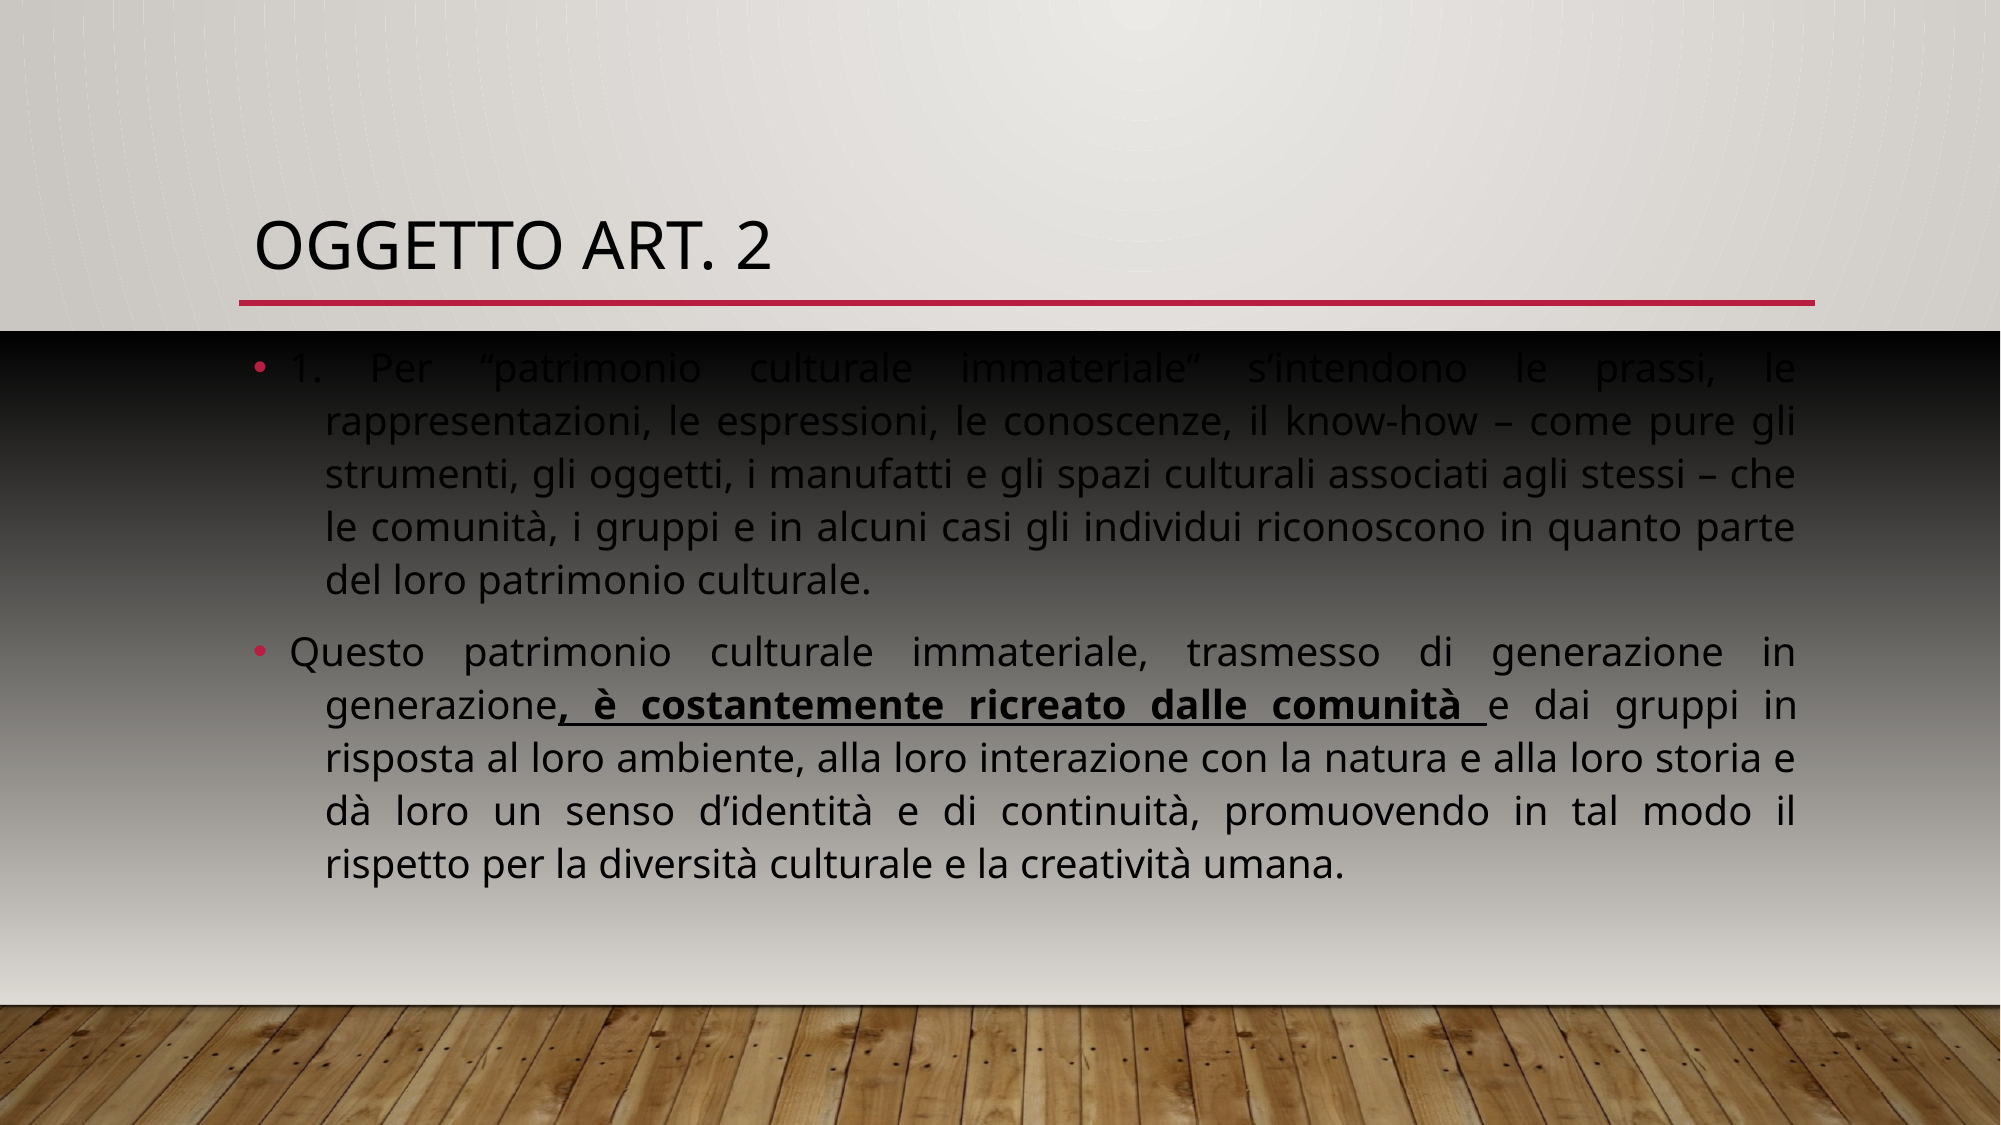

# Oggetto art. 2
1. Per “patrimonio culturale immateriale” s’intendono le prassi, le rappresentazioni, le espressioni, le conoscenze, il know-how – come pure gli strumenti, gli oggetti, i manufatti e gli spazi culturali associati agli stessi – che le comunità, i gruppi e in alcuni casi gli individui riconoscono in quanto parte del loro patrimonio culturale.
Questo patrimonio culturale immateriale, trasmesso di generazione in generazione, è costantemente ricreato dalle comunità e dai gruppi in risposta al loro ambiente, alla loro interazione con la natura e alla loro storia e dà loro un senso d’identità e di continuità, promuovendo in tal modo il rispetto per la diversità culturale e la creatività umana.